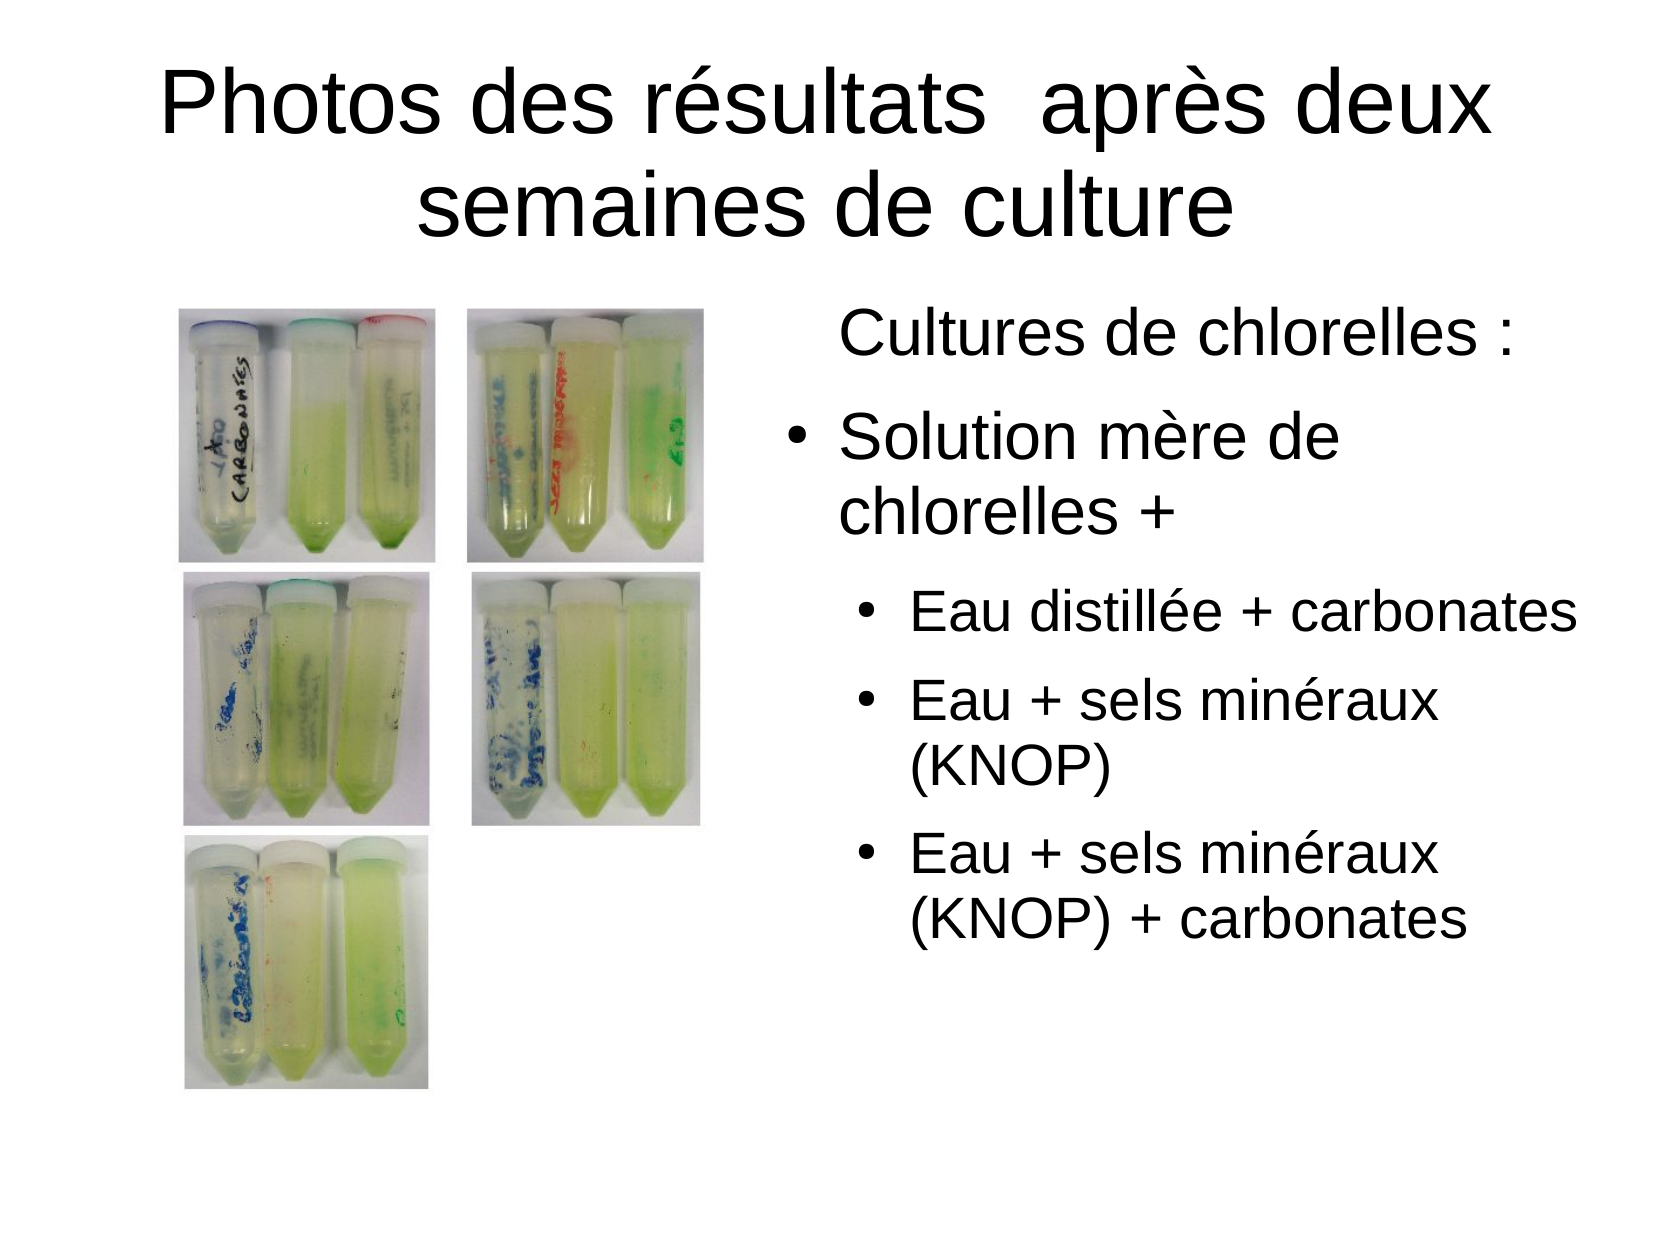

# Photos des résultats après deux semaines de culture
Cultures de chlorelles :
Solution mère de chlorelles +
Eau distillée + carbonates
Eau + sels minéraux (KNOP)
Eau + sels minéraux (KNOP) + carbonates